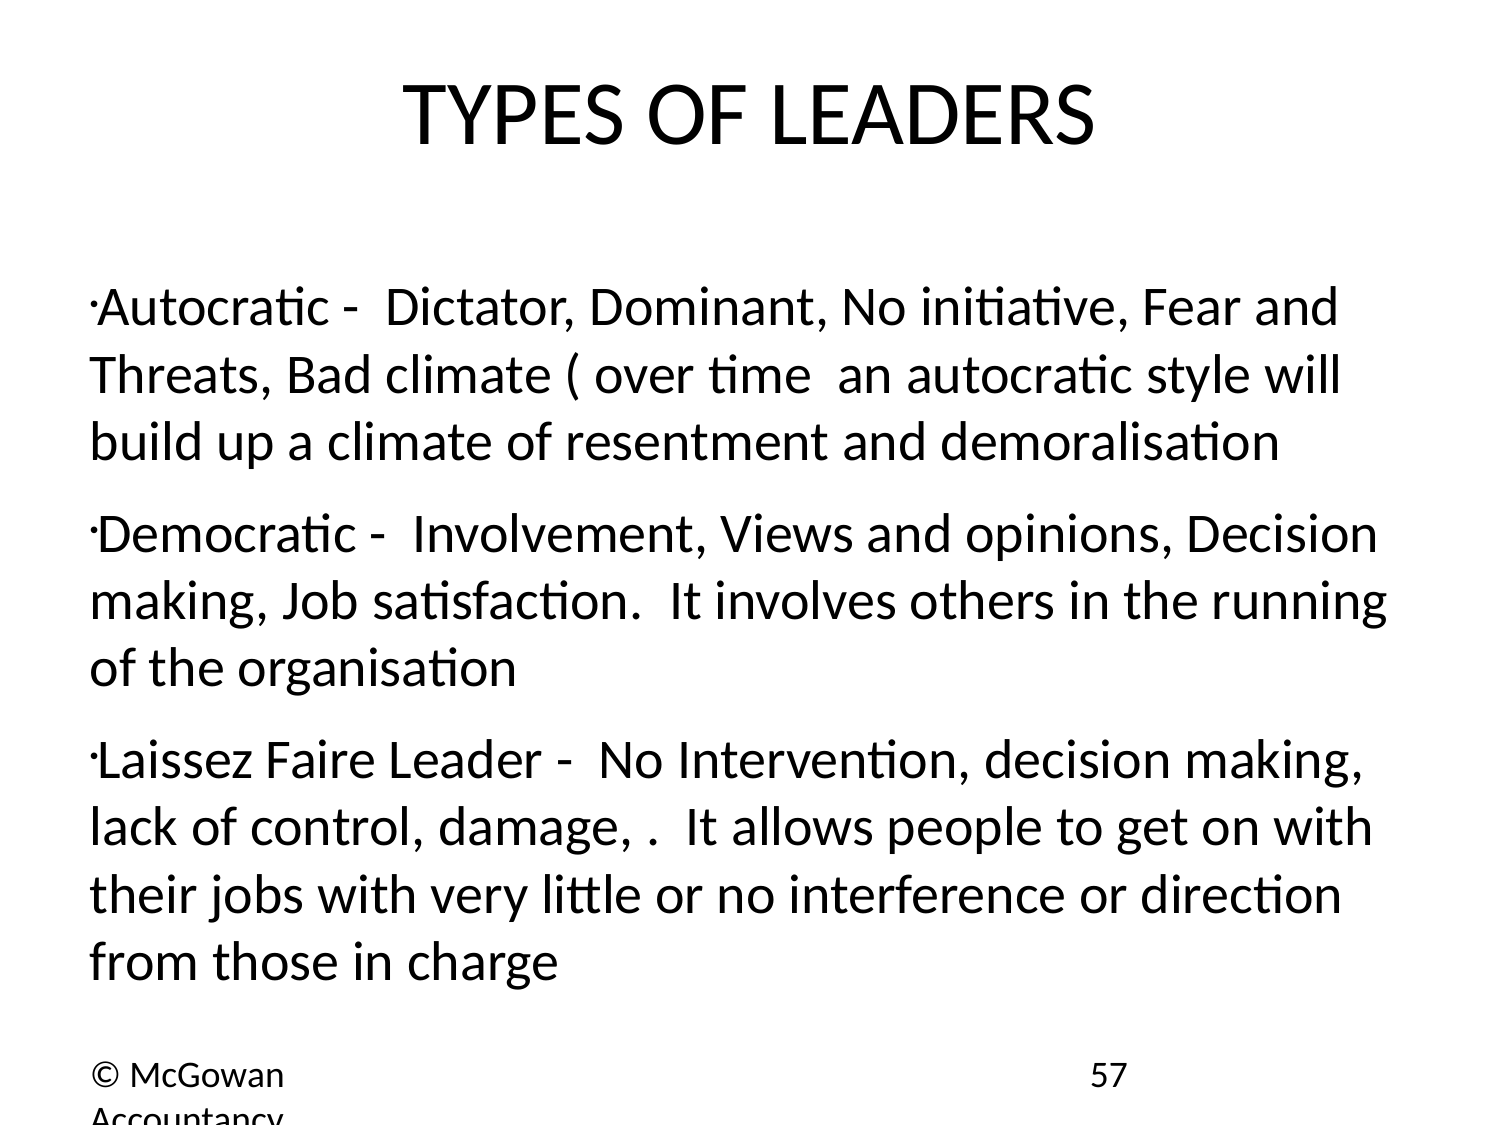

# TYPES OF LEADERS
Autocratic - Dictator, Dominant, No initiative, Fear and Threats, Bad climate ( over time an autocratic style will build up a climate of resentment and demoralisation
Democratic - Involvement, Views and opinions, Decision making, Job satisfaction. It involves others in the running of the organisation
Laissez Faire Leader - No Intervention, decision making, lack of control, damage, . It allows people to get on with their jobs with very little or no interference or direction from those in charge
© McGowan Accountancy Services
57